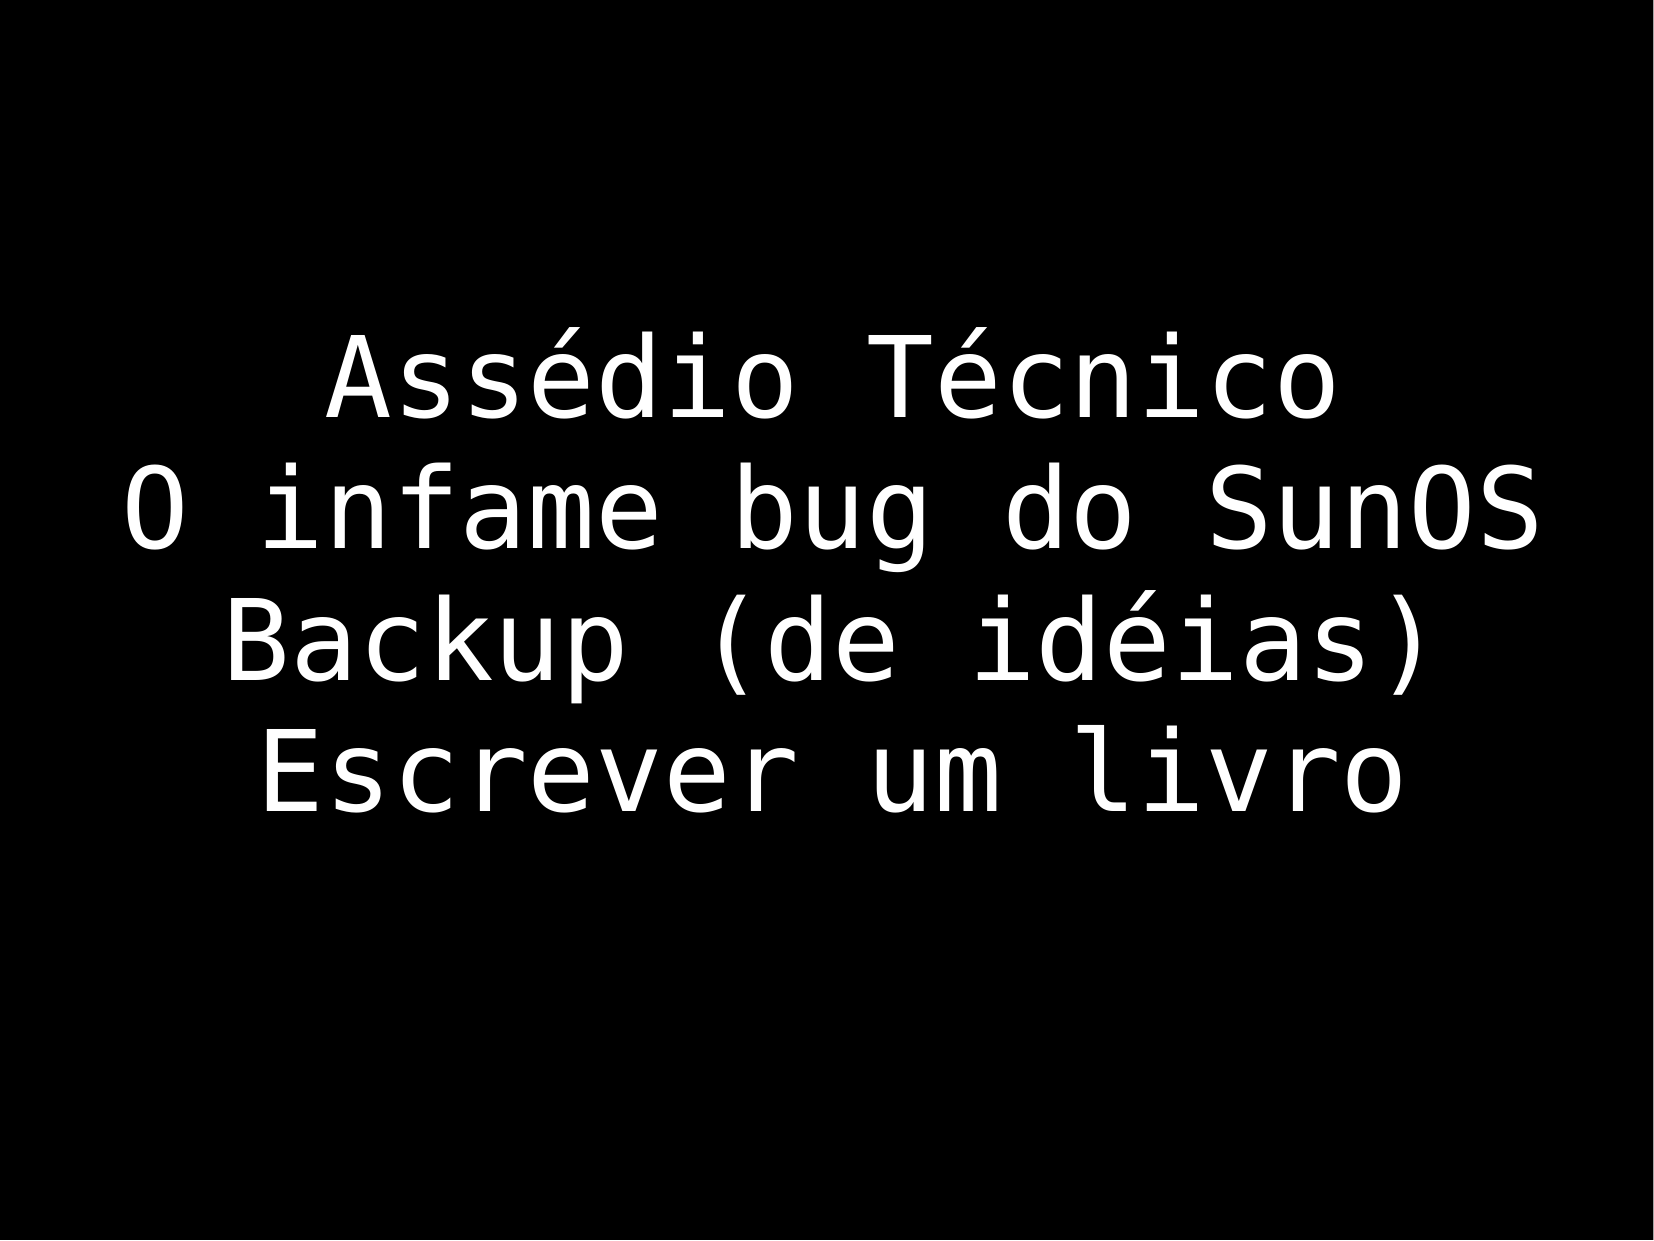

Assédio Técnico
O infame bug do SunOS
Backup (de idéias)
Escrever um livro